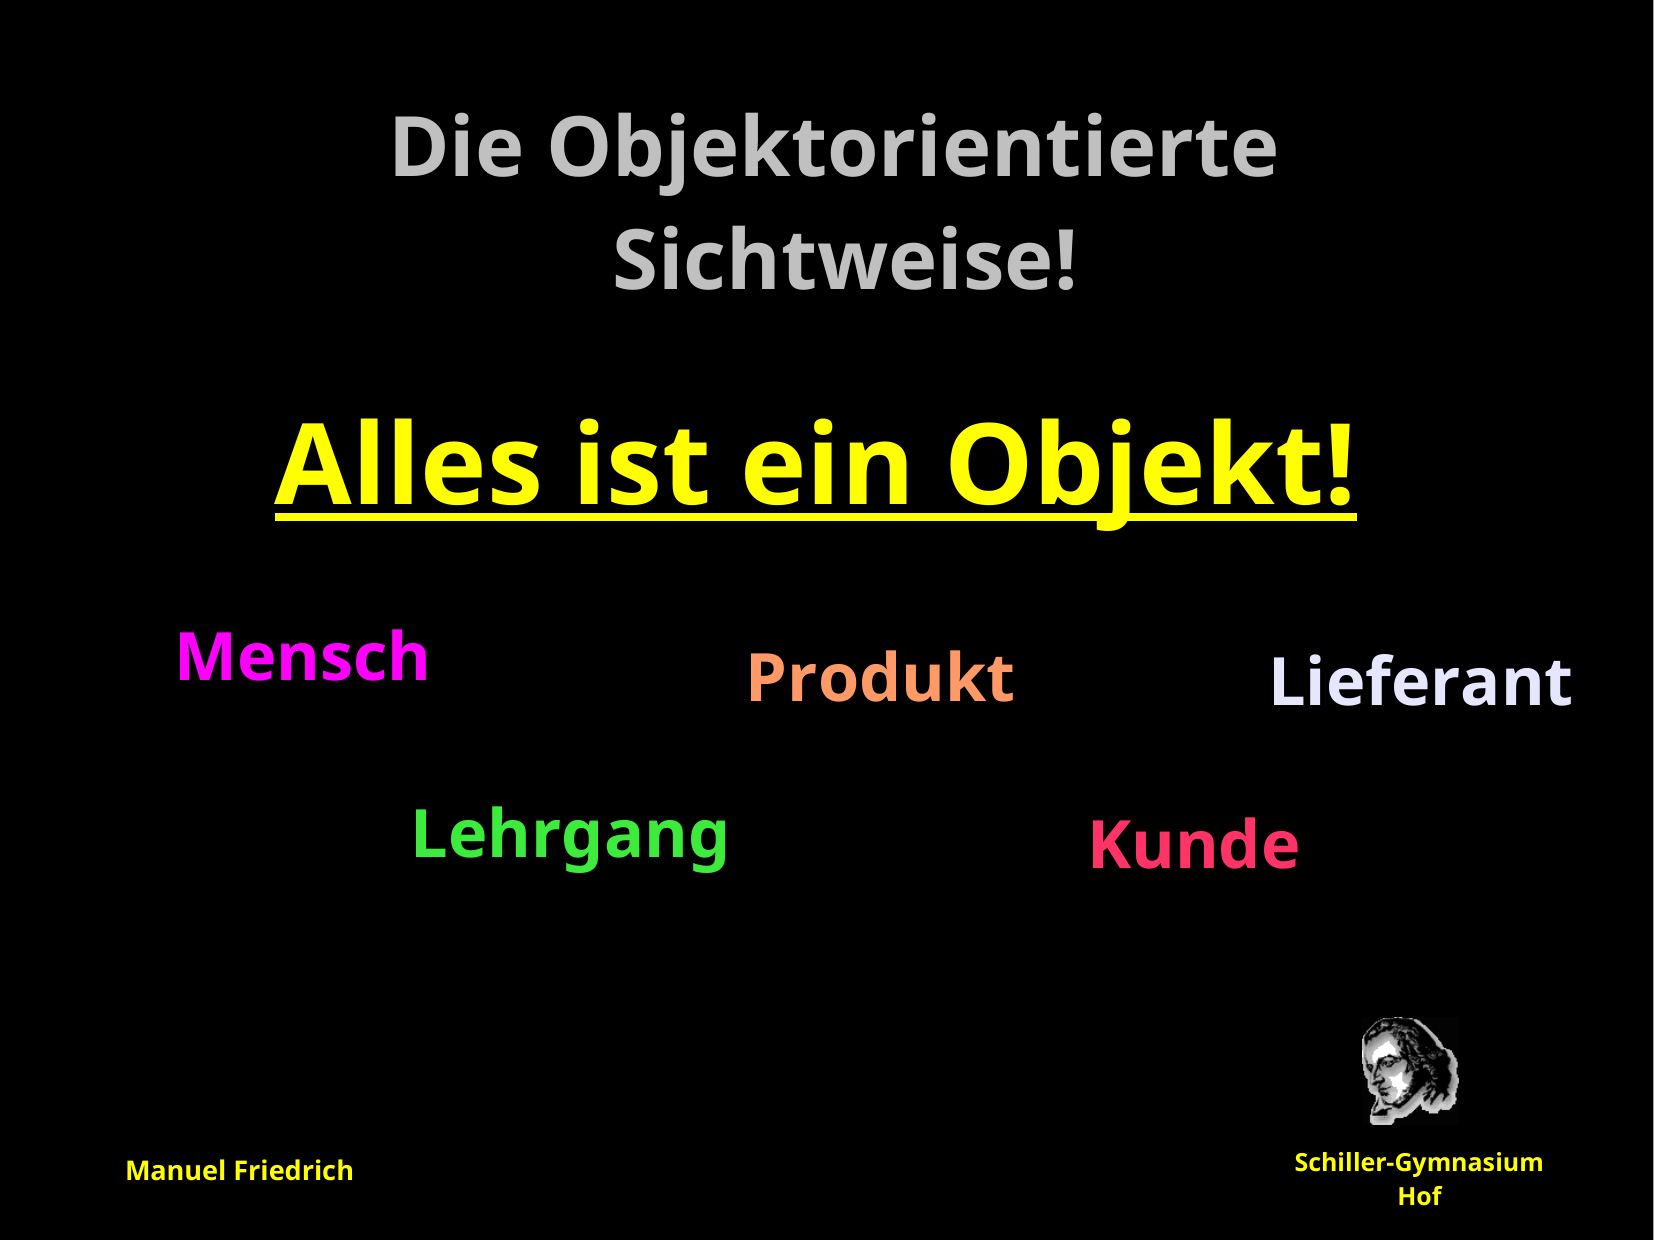

Die Objektorientierte
Sichtweise!
Alles ist ein Objekt!
Mensch
Produkt
Lieferant
Lehrgang
Kunde
Schiller-Gymnasium
Hof
Manuel Friedrich